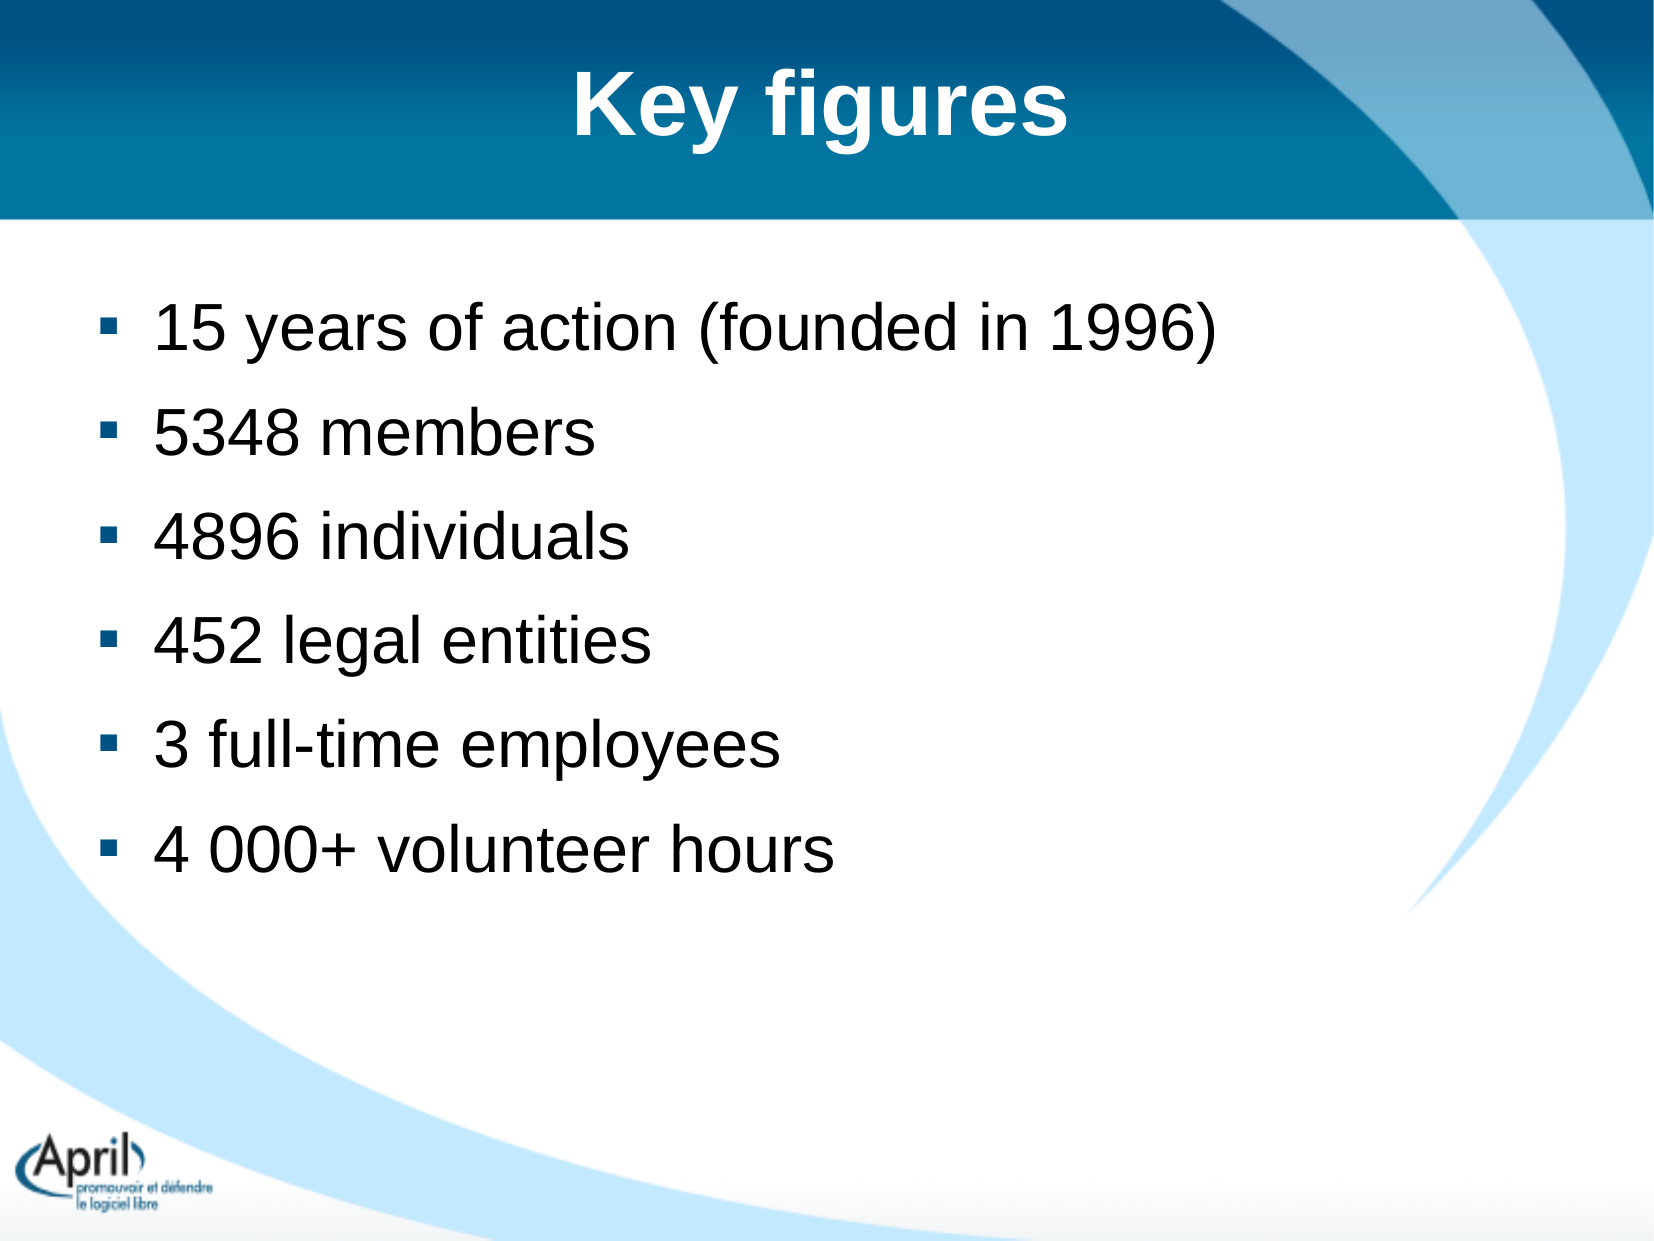

# Key figures
15 years of action (founded in 1996)
5348 members
4896 individuals
452 legal entities
3 full-time employees
4 000+ volunteer hours